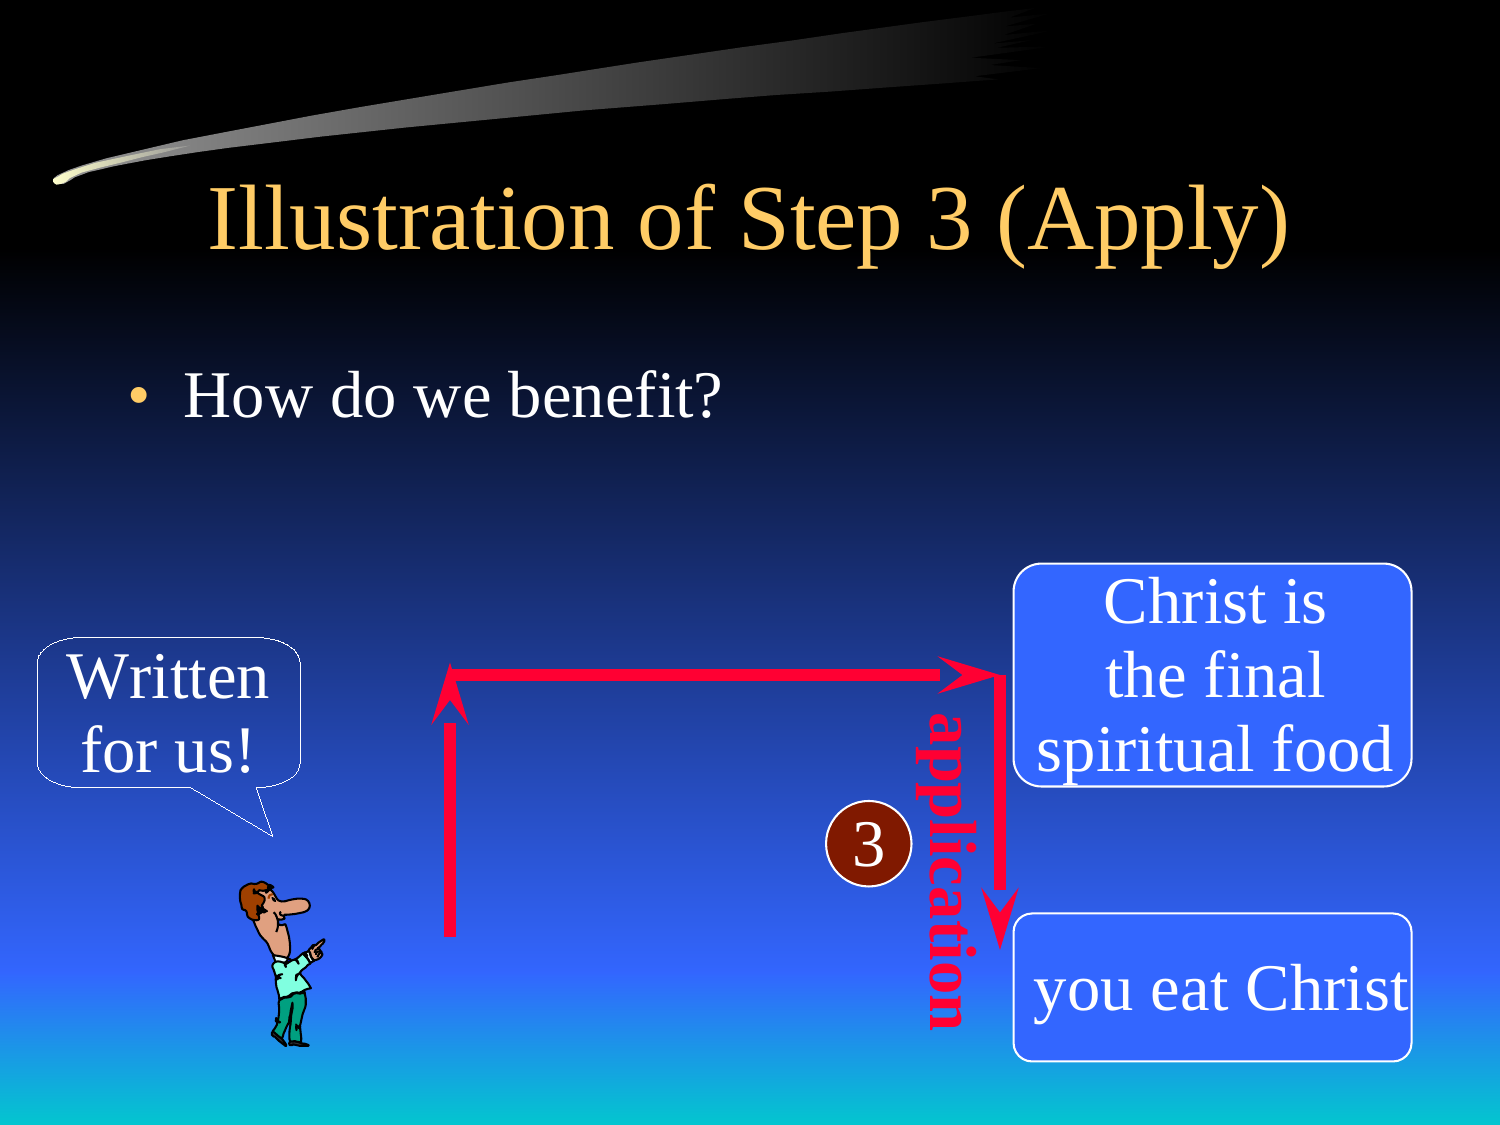

# Illustration of Step 3 (Apply)
How do we benefit?
Christ is
the final
spiritual food
Written
for us!
3
application
you eat Christ